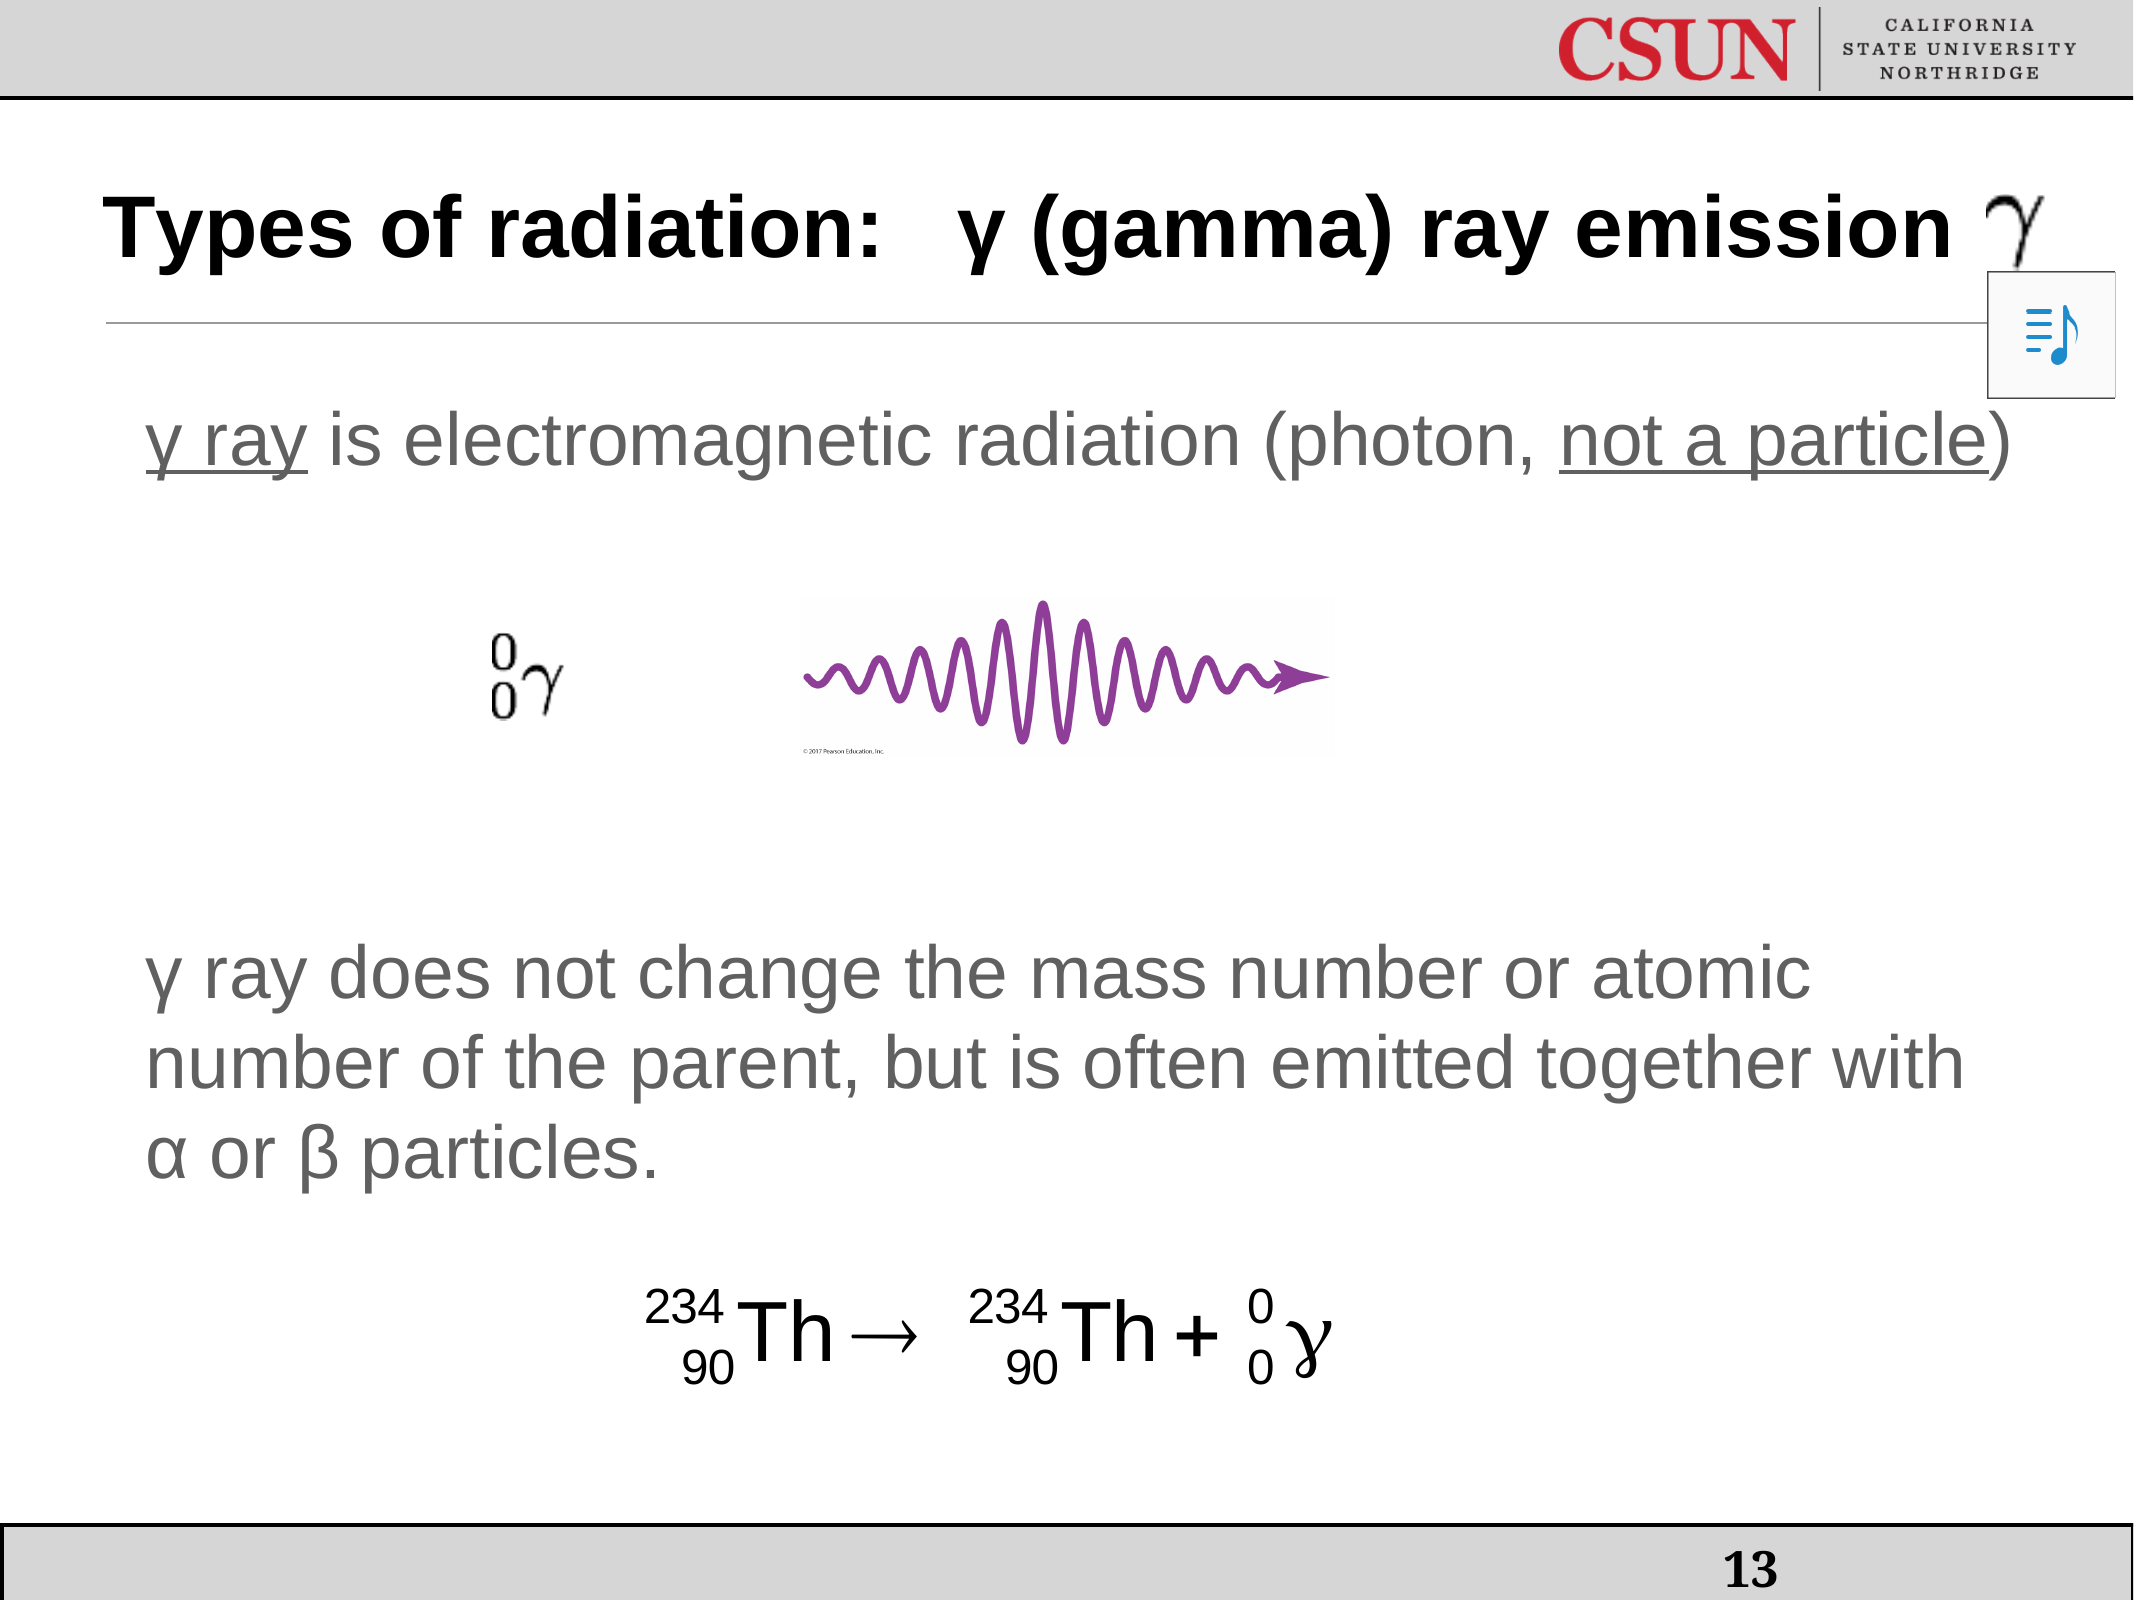

# Types of radiation: γ (gamma) ray emission
γ ray is electromagnetic radiation (photon, not a particle)
γ ray does not change the mass number or atomic number of the parent, but is often emitted together with α or β particles.
13